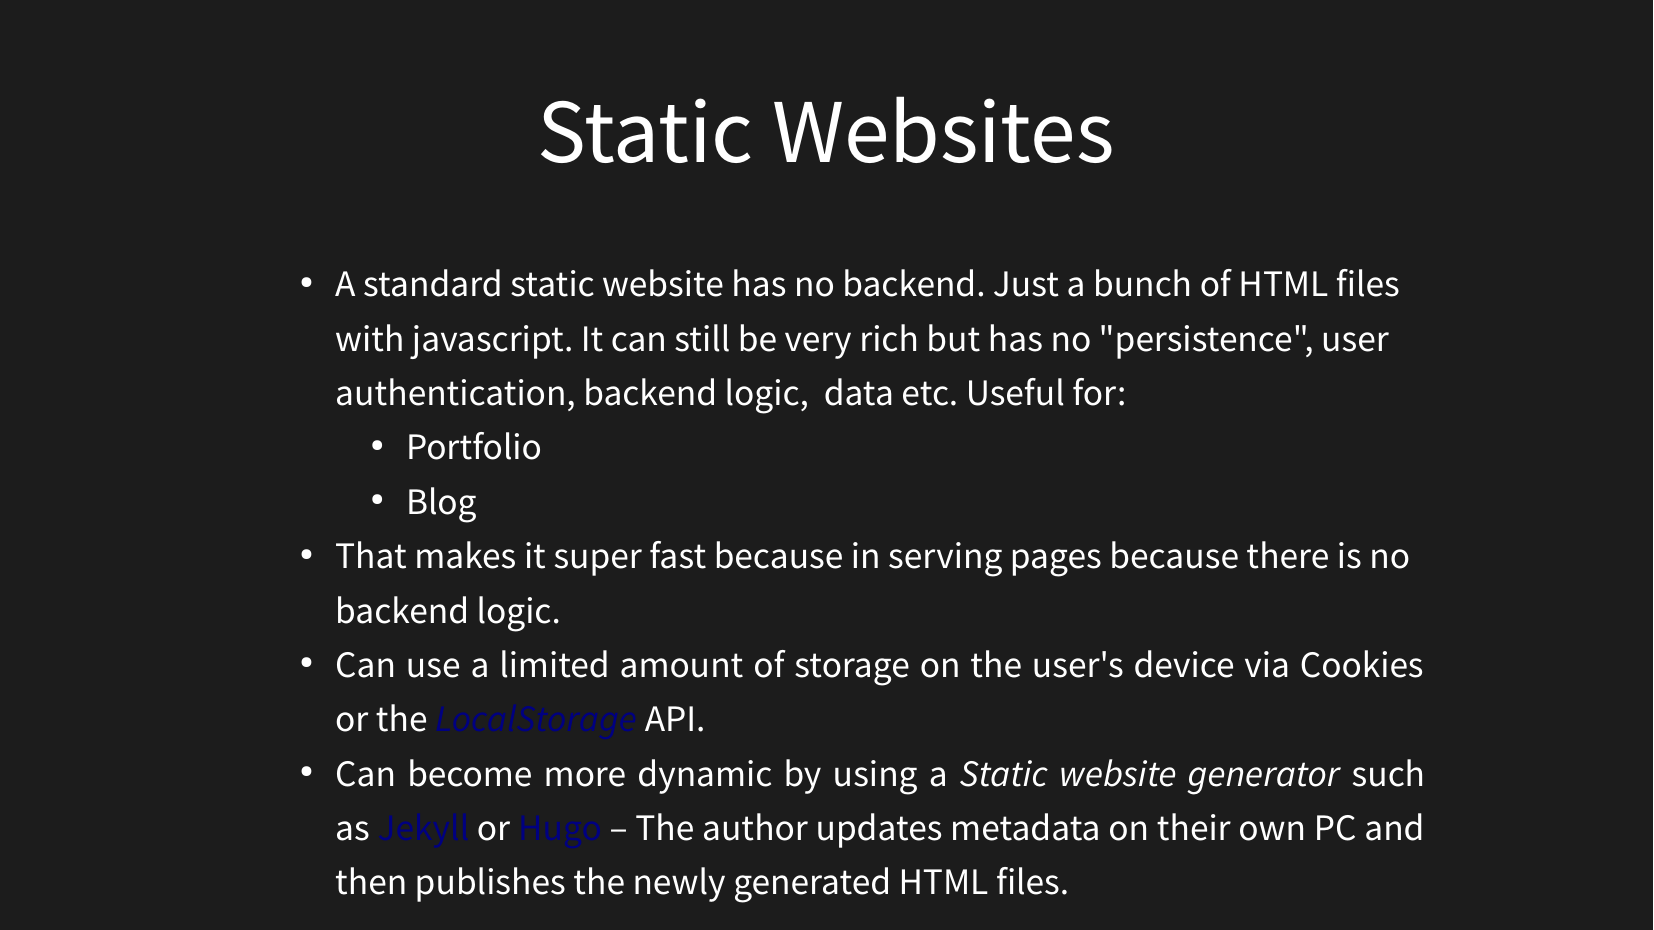

# Static Websites
A standard static website has no backend. Just a bunch of HTML files with javascript. It can still be very rich but has no "persistence", user authentication, backend logic, data etc. Useful for:
Portfolio
Blog
That makes it super fast because in serving pages because there is no backend logic.
Can use a limited amount of storage on the user's device via Cookies or the LocalStorage API.
Can become more dynamic by using a Static website generator such as Jekyll or Hugo – The author updates metadata on their own PC and then publishes the newly generated HTML files.